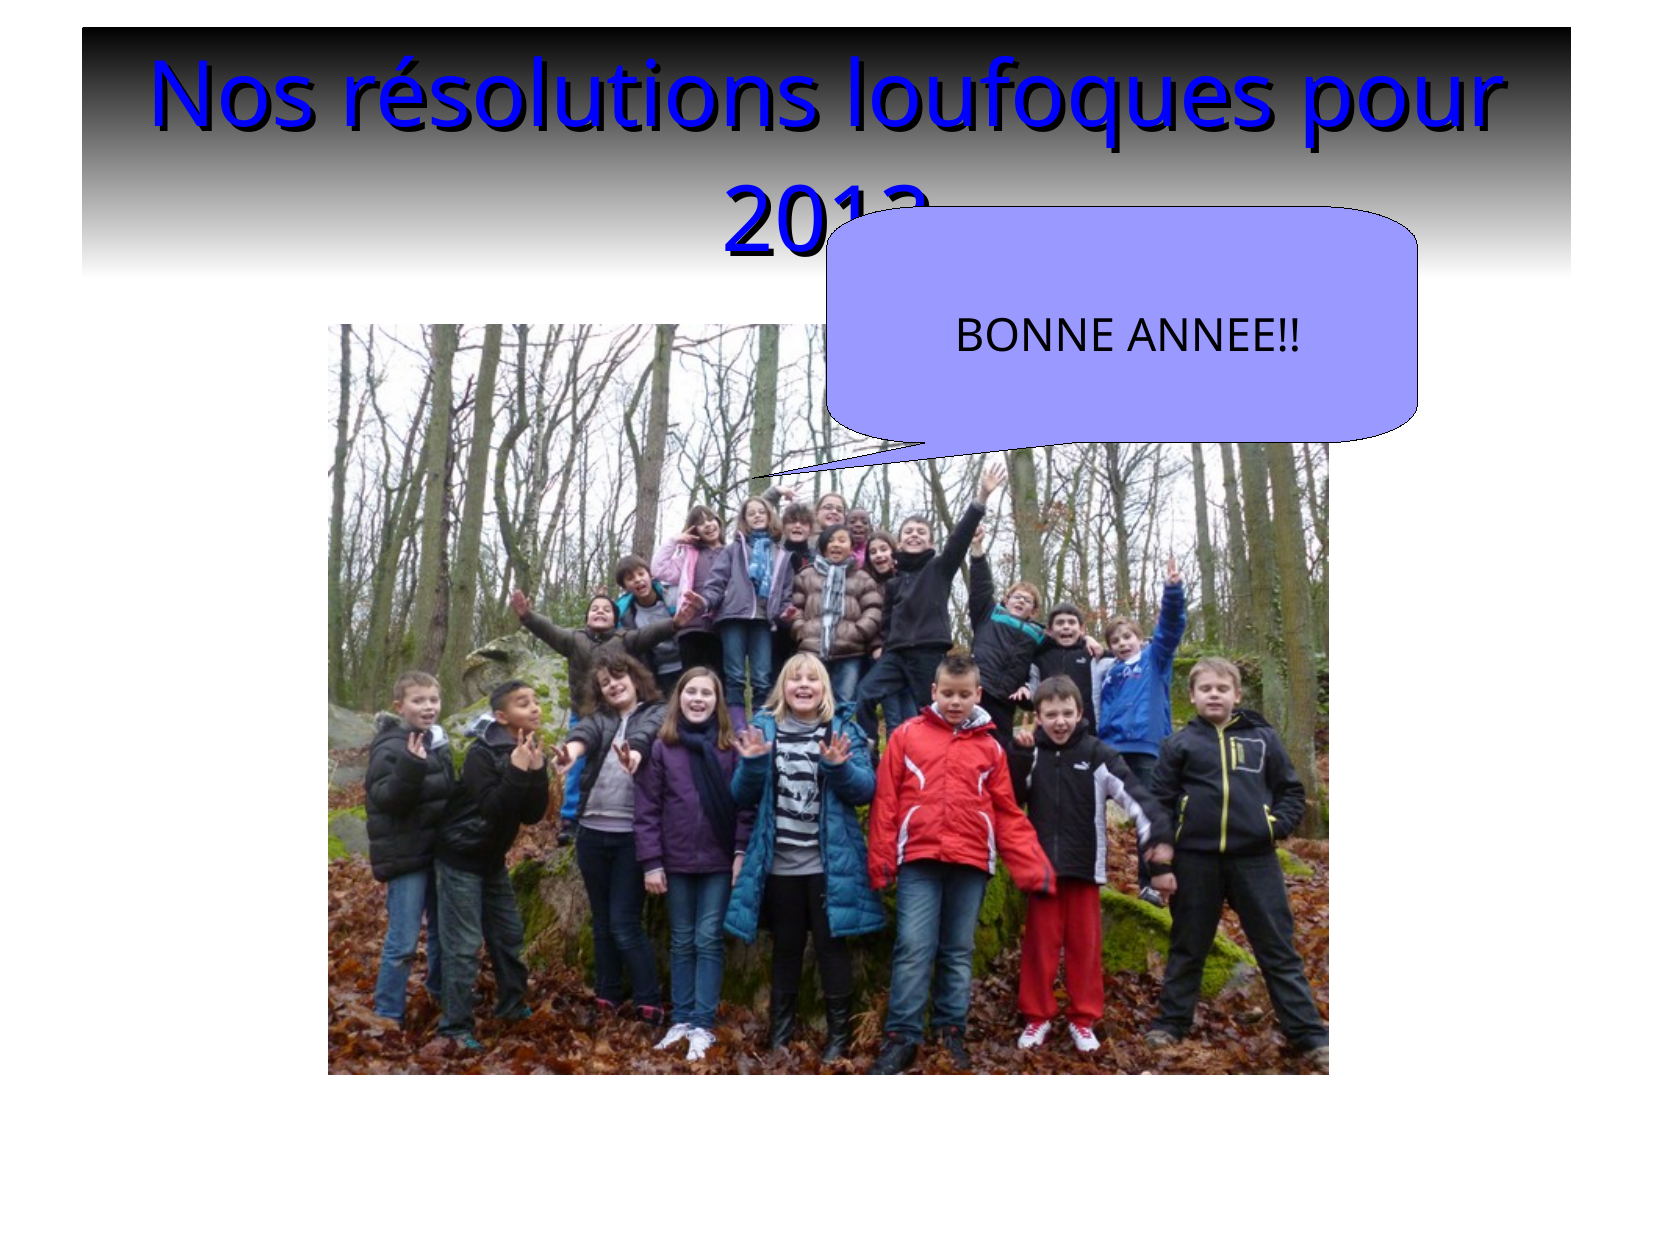

# Nos résolutions loufoques pour 2013
BONNE ANNEE!!